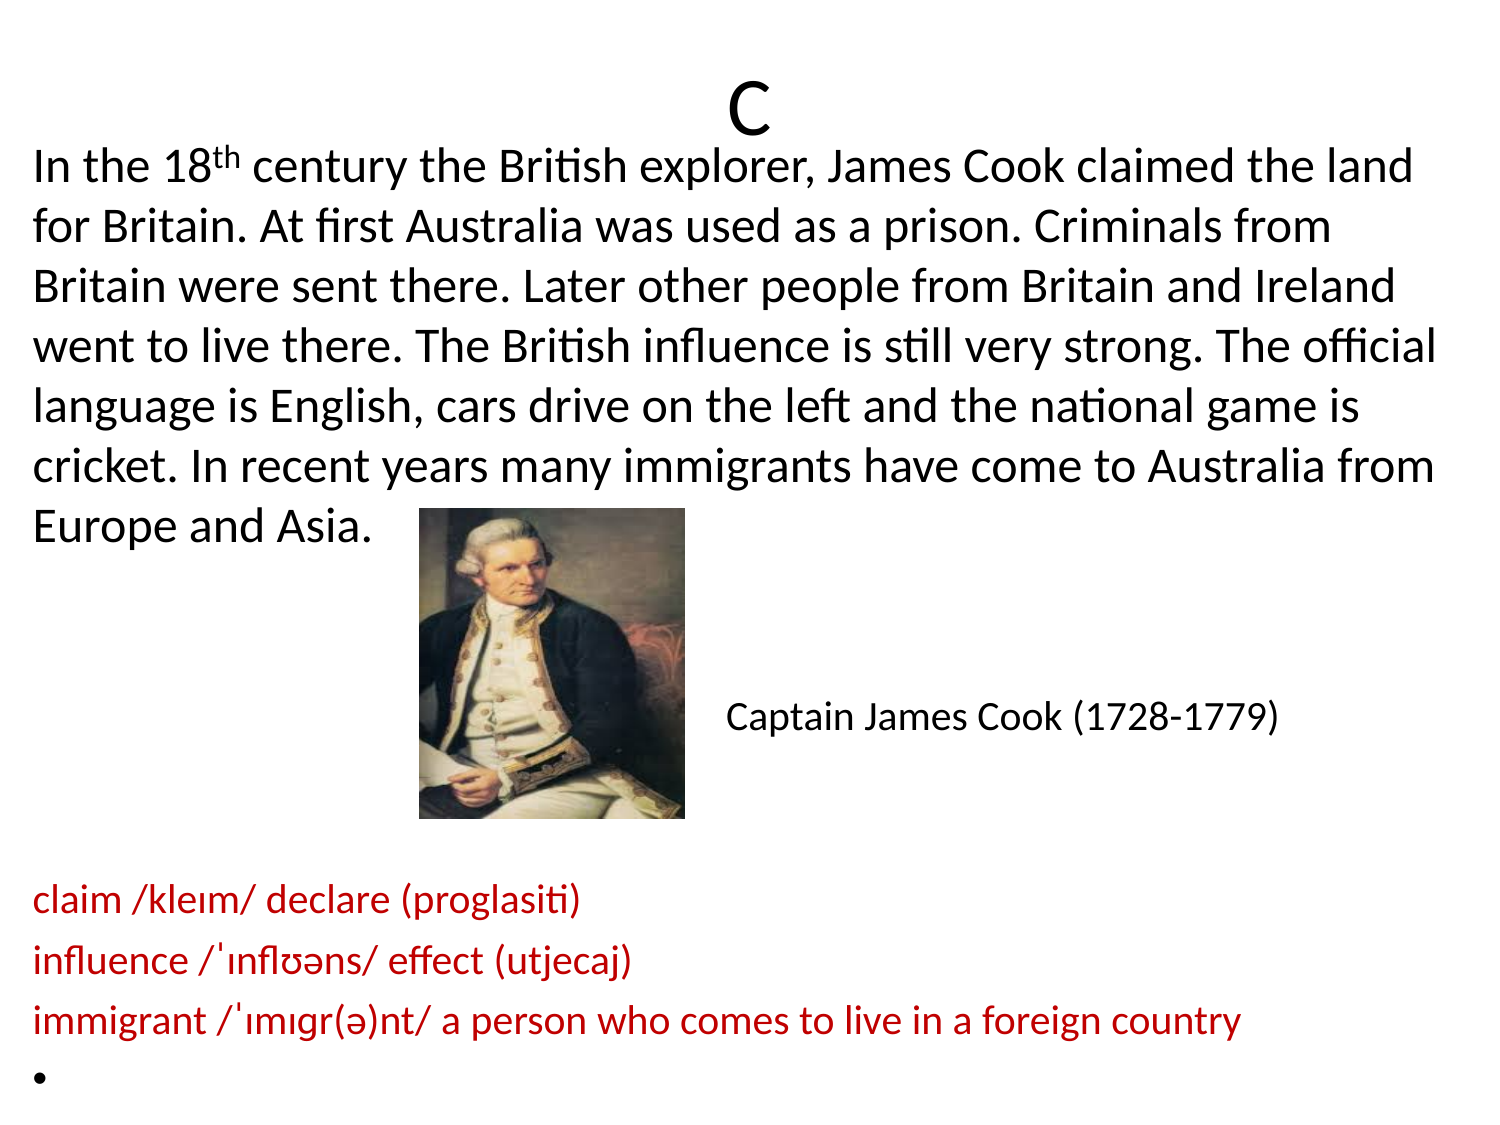

# C
In the 18th century the British explorer, James Cook claimed the land for Britain. At first Australia was used as a prison. Criminals from Britain were sent there. Later other people from Britain and Ireland went to live there. The British influence is still very strong. The official language is English, cars drive on the left and the national game is cricket. In recent years many immigrants have come to Australia from Europe and Asia.
 Captain James Cook (1728-1779)
claim /kleɪm/ declare (proglasiti)
influence /ˈɪnflʊəns/ effect (utjecaj)
immigrant /ˈɪmɪɡr(ə)nt/ a person who comes to live in a foreign country